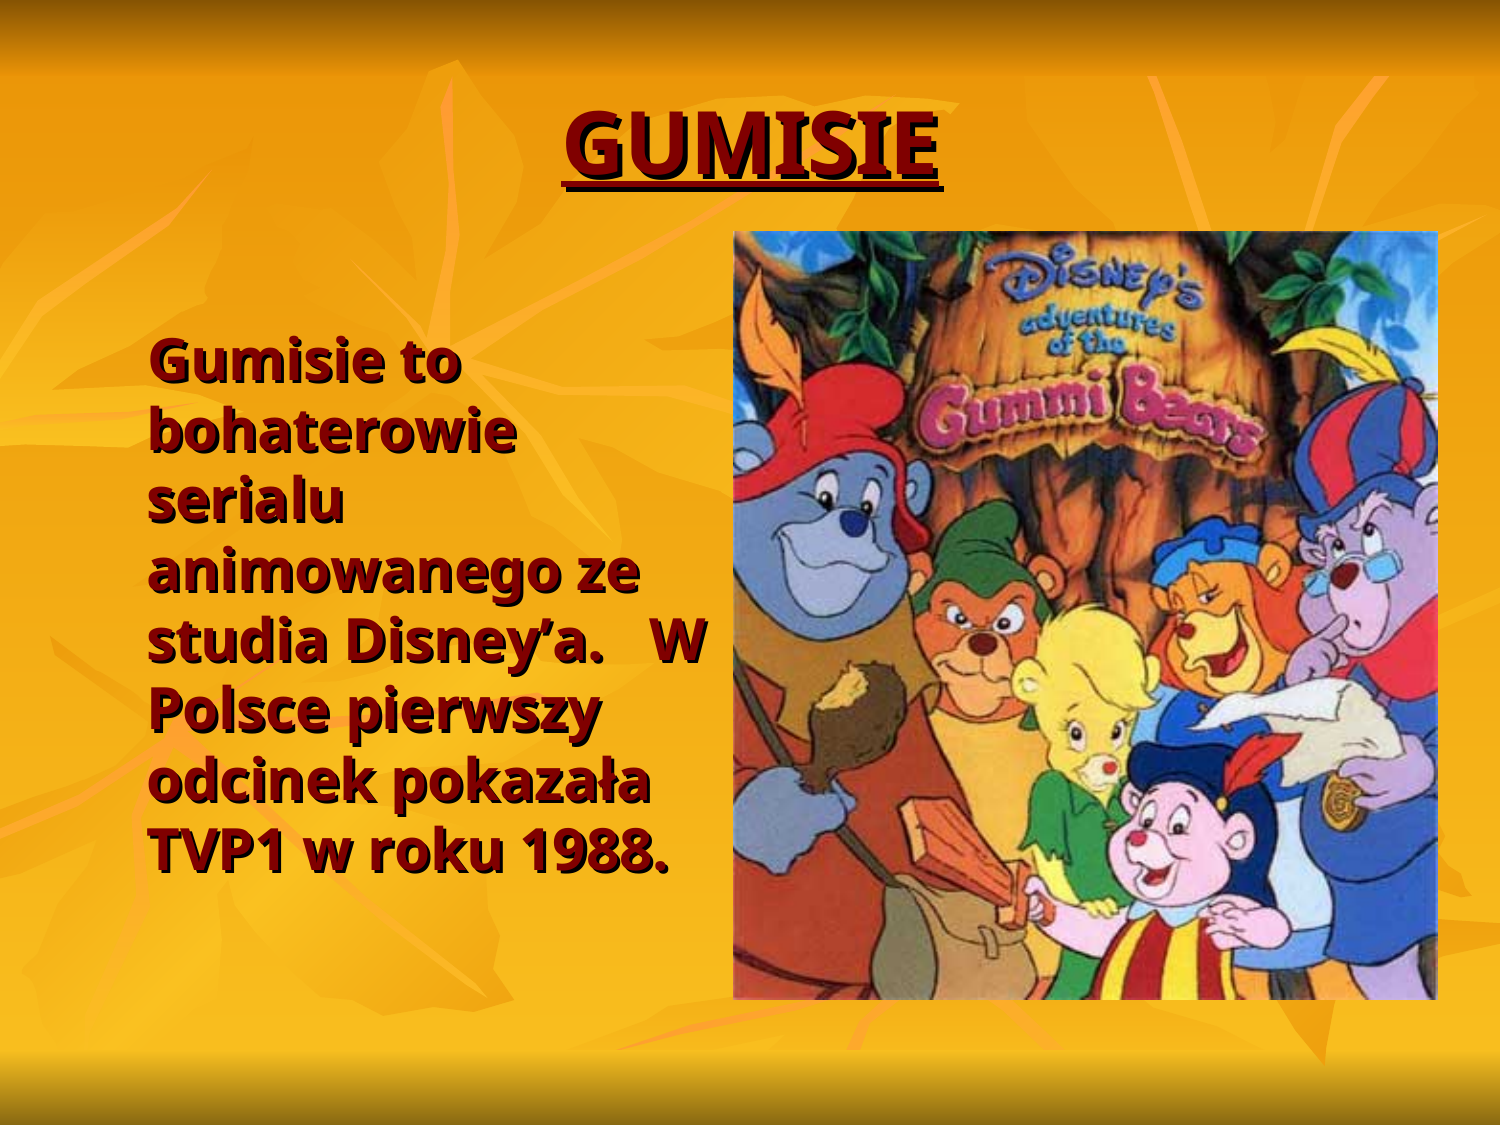

# GUMISIE
 Gumisie to bohaterowie serialu animowanego ze studia Disney’a. W Polsce pierwszy odcinek pokazała TVP1 w roku 1988.